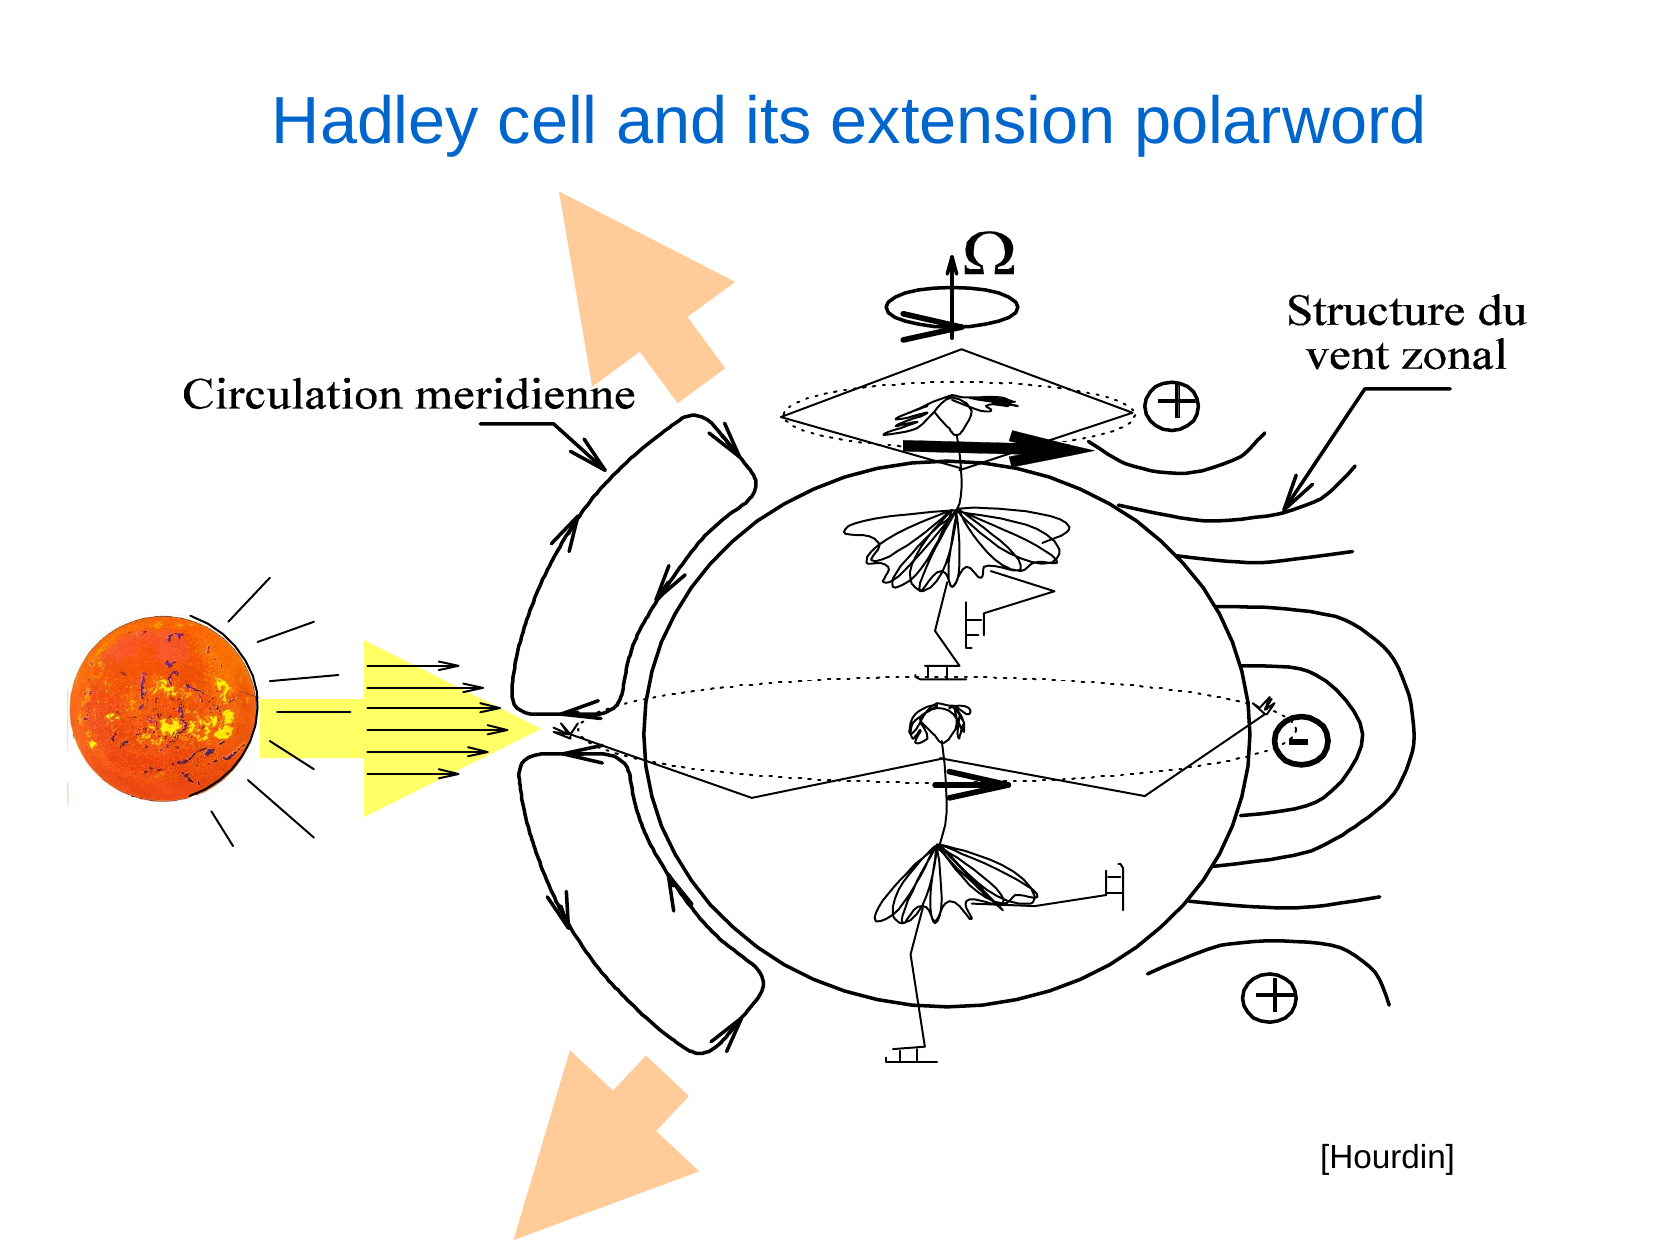

# Hadley cell and its extension polarword
[Hourdin]